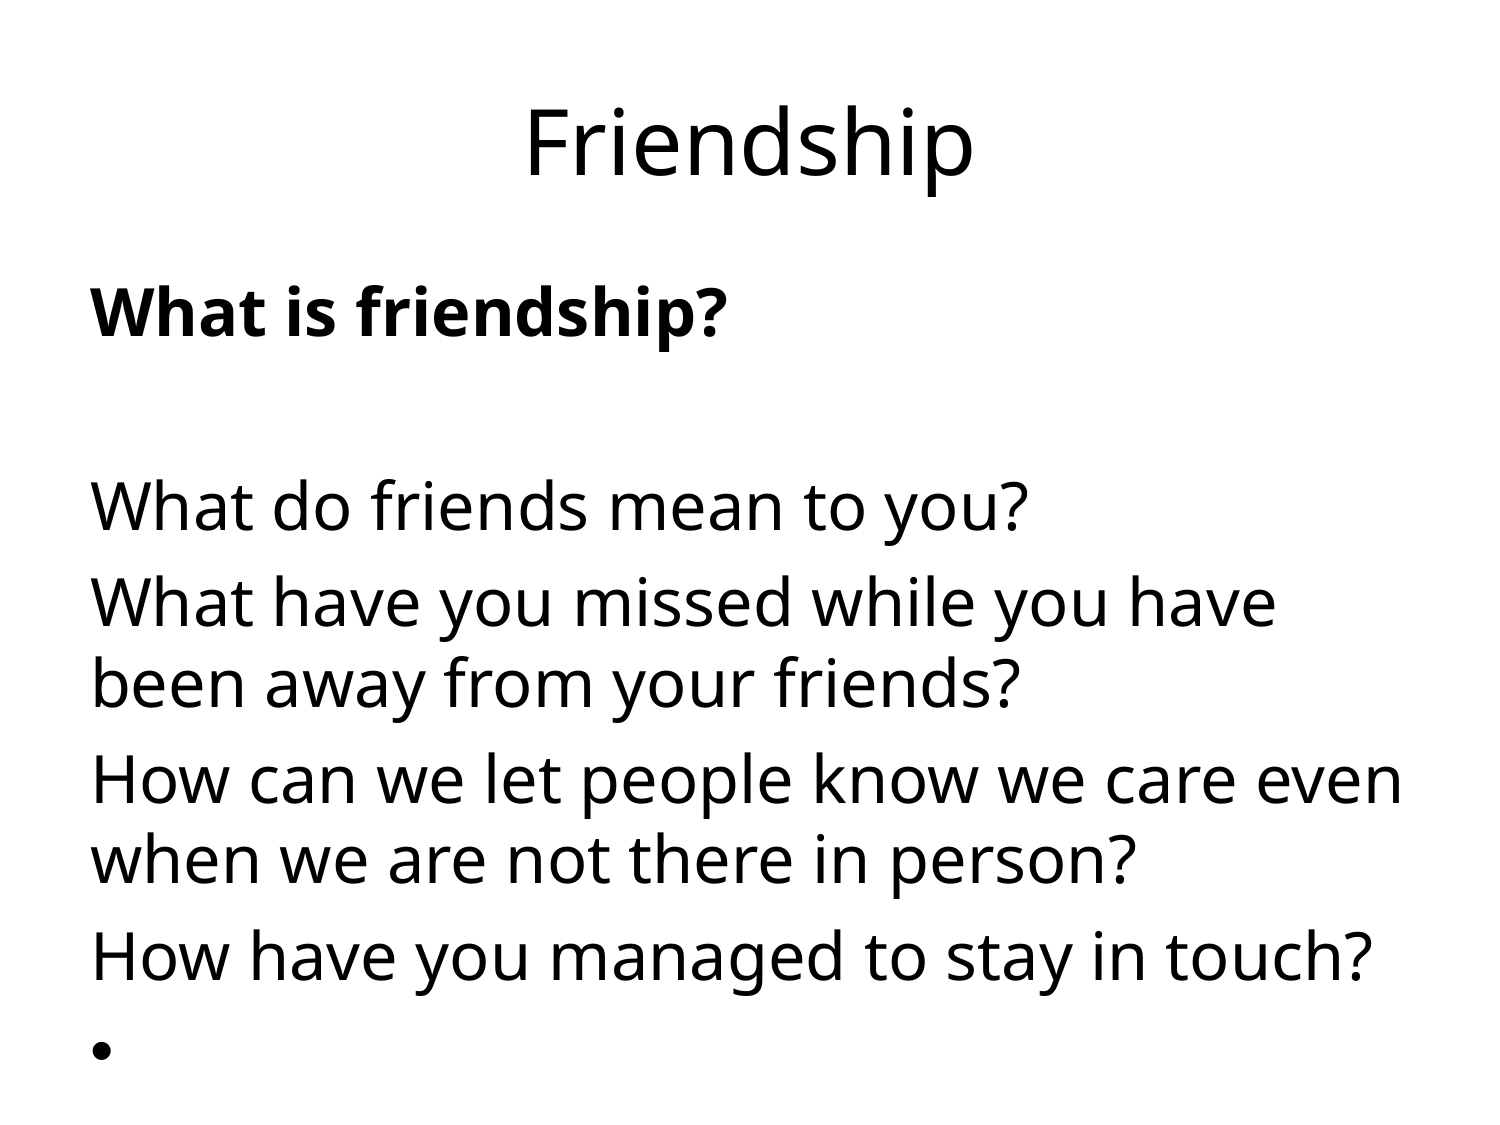

# Friendship
What is friendship?
What do friends mean to you?
What have you missed while you have been away from your friends?
How can we let people know we care even when we are not there in person?
How have you managed to stay in touch?